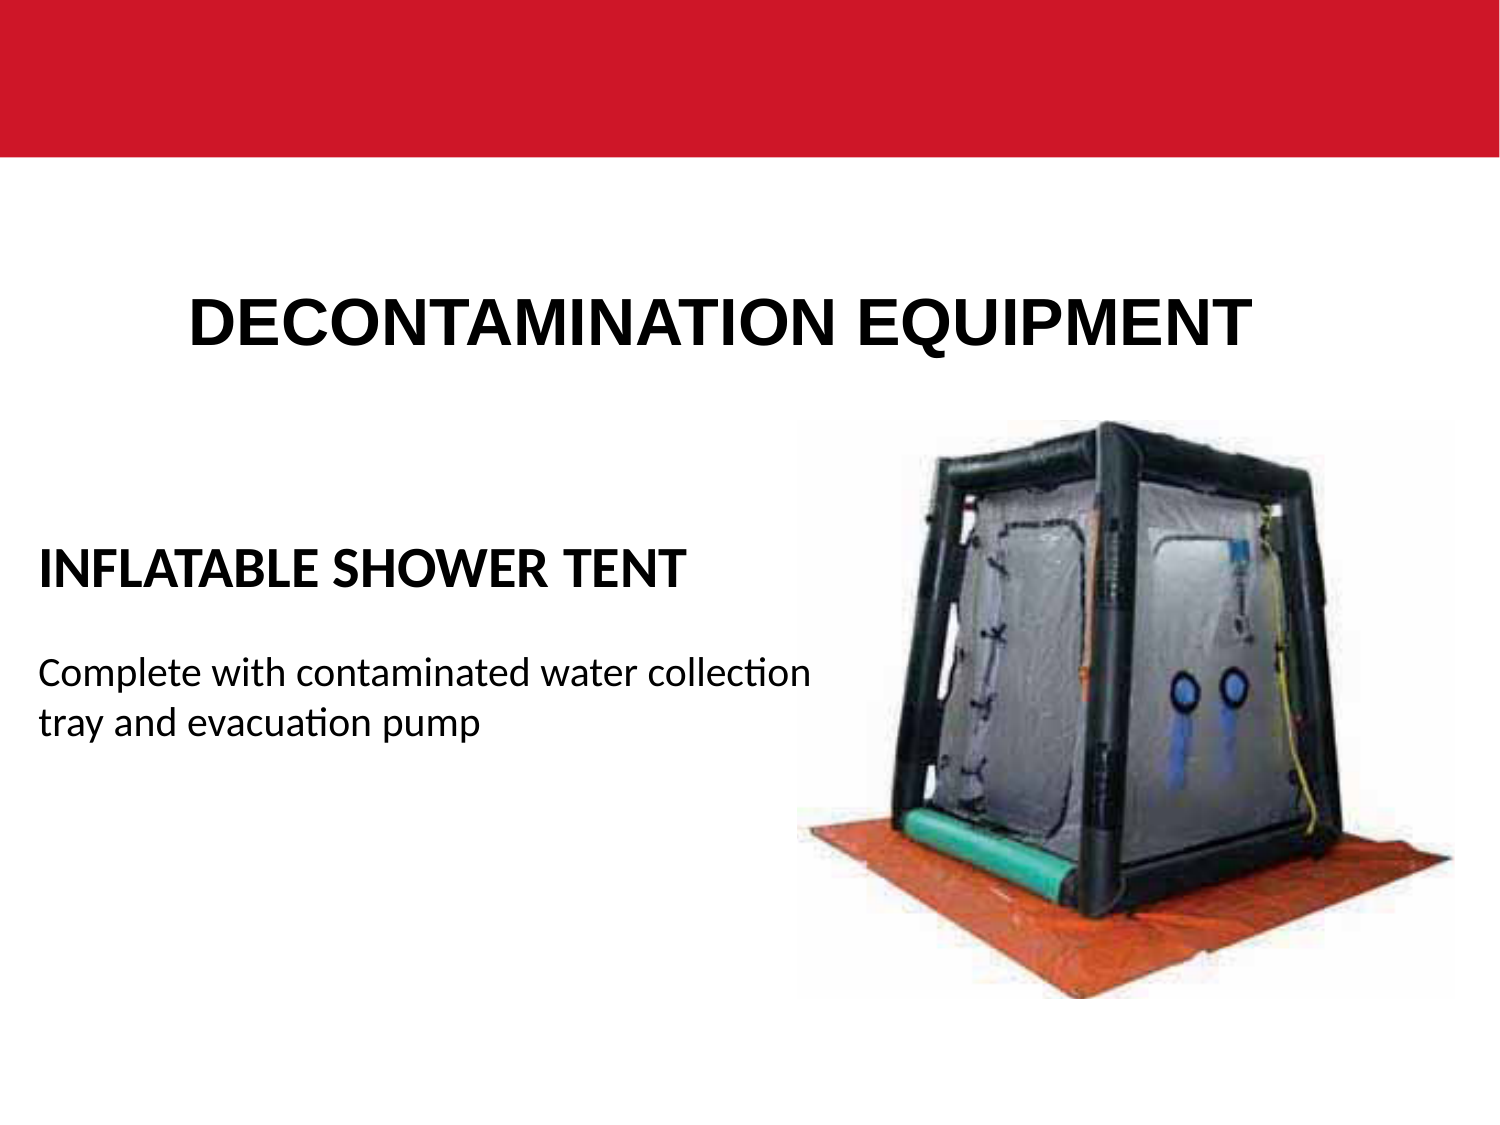

DECONTAMINATION EQUIPMENT
INFLATABLE SHOWER TENT
Complete with contaminated water collection tray and evacuation pump
DATE